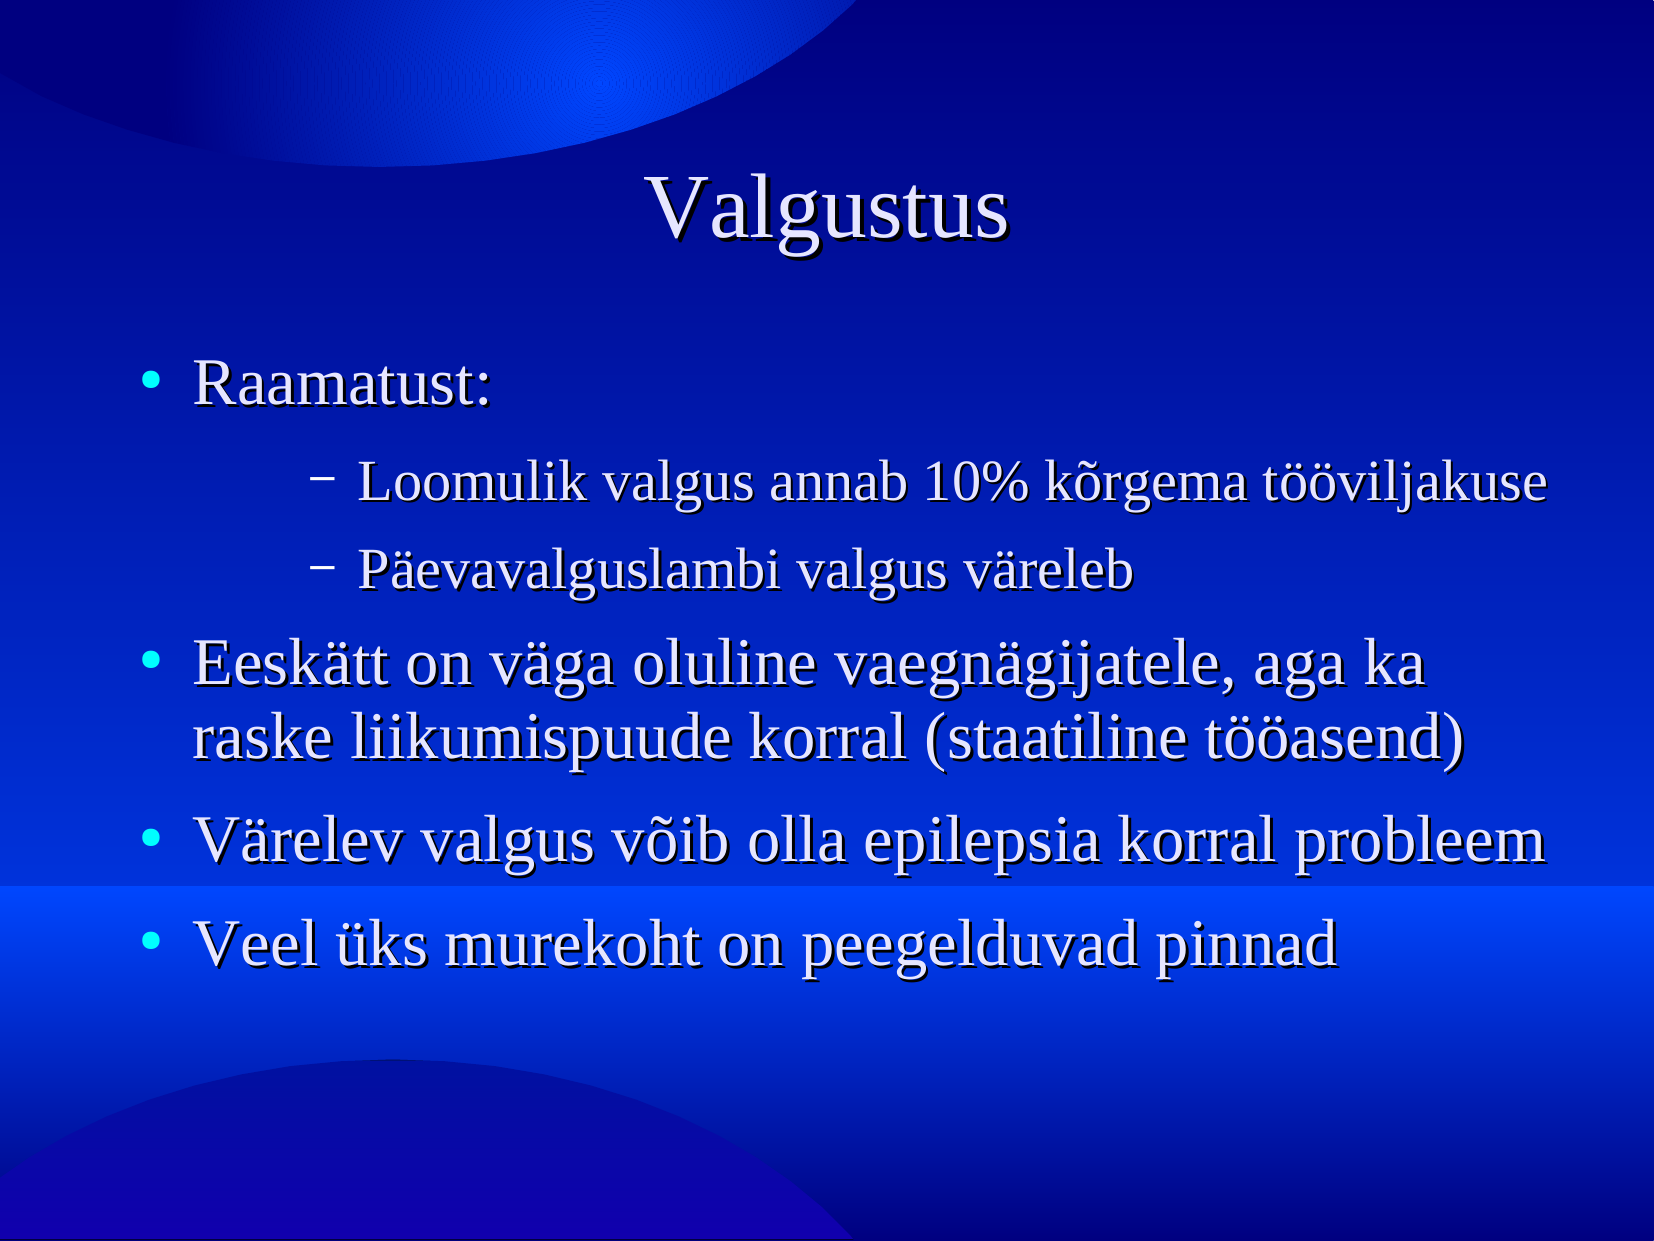

# Valgustus
Raamatust:
Loomulik valgus annab 10% kõrgema tööviljakuse
Päevavalguslambi valgus väreleb
Eeskätt on väga oluline vaegnägijatele, aga ka raske liikumispuude korral (staatiline tööasend)
Värelev valgus võib olla epilepsia korral probleem
Veel üks murekoht on peegelduvad pinnad